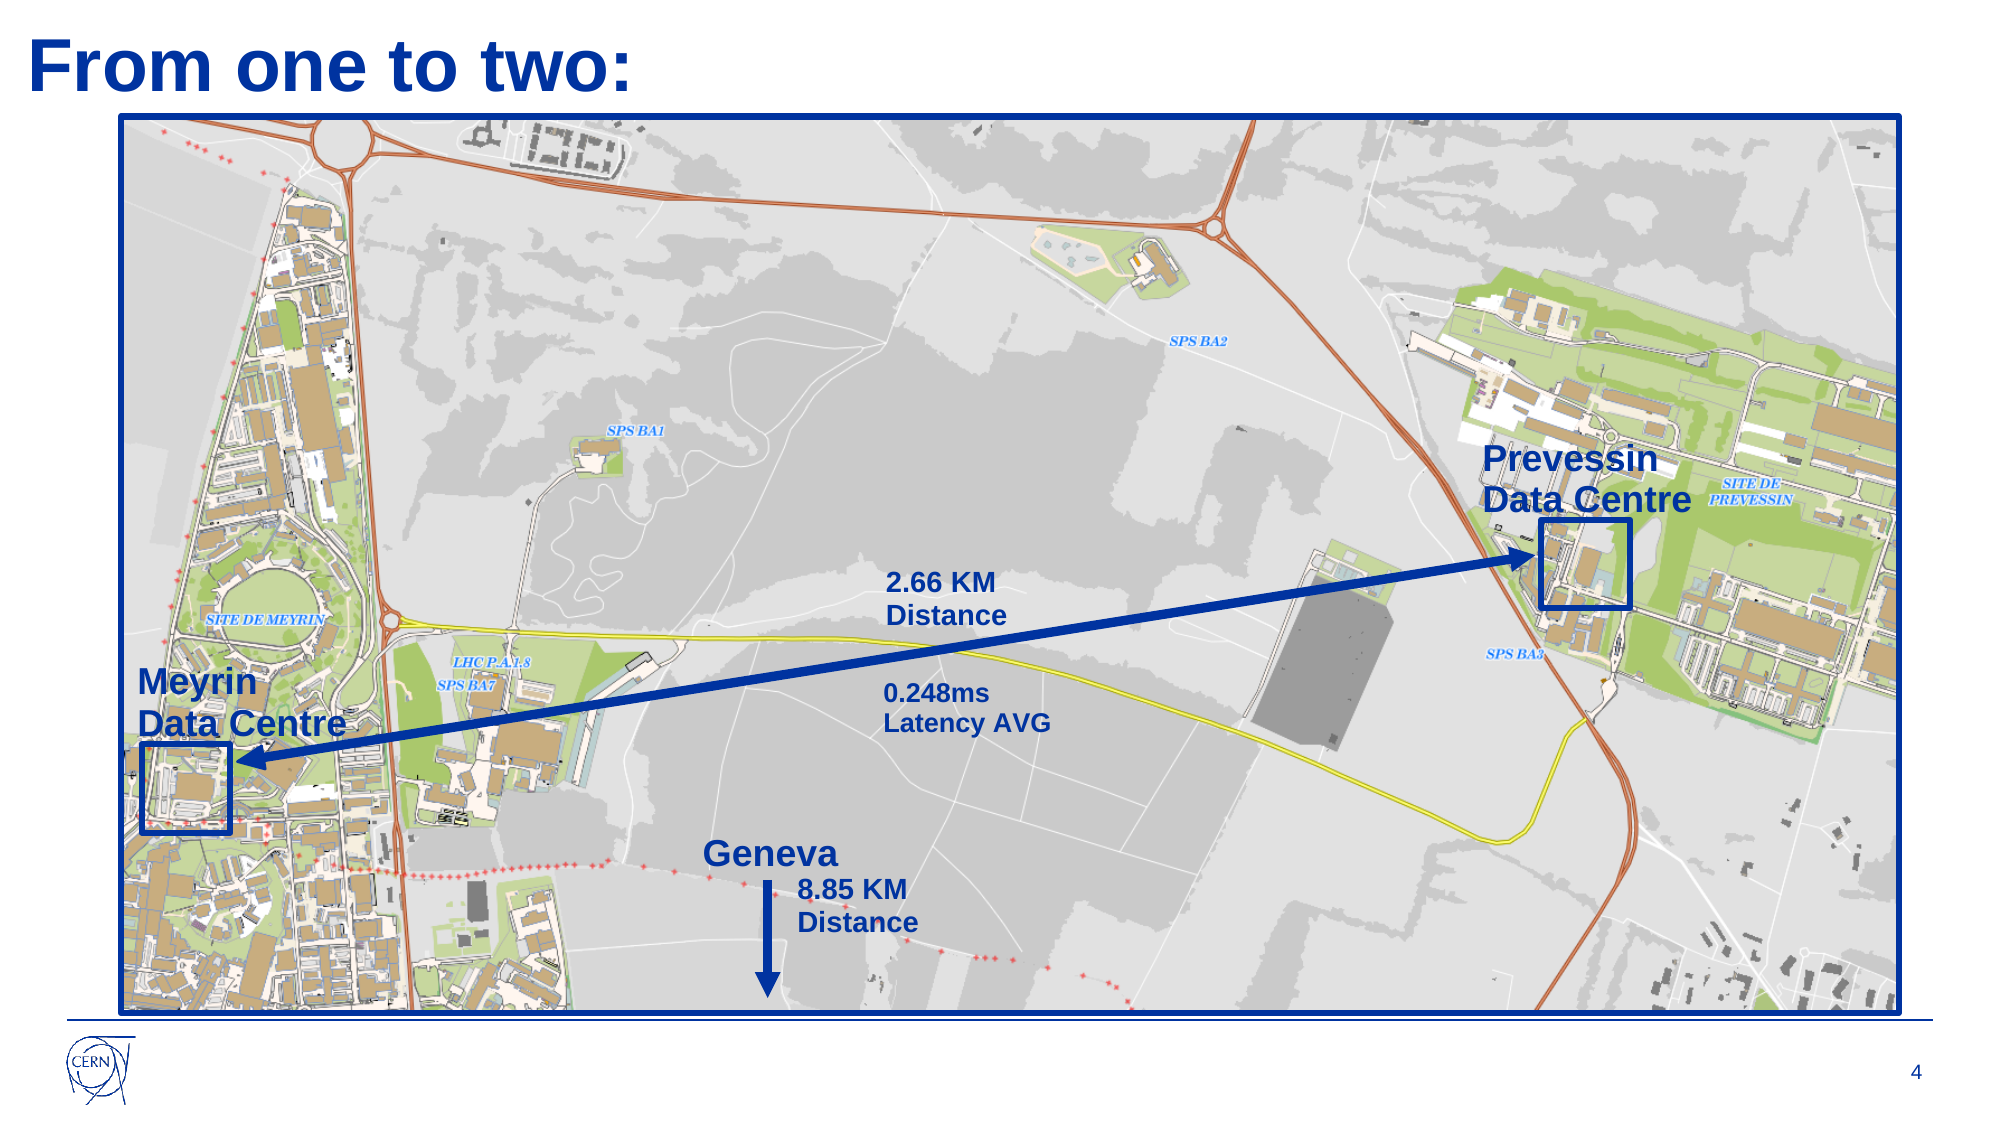

From one to two:
Prevessin
Data Centre
2.66 KM
Distance
Meyrin
Data Centre
0.248ms
Latency AVG
Geneva
8.85 KM
Distance
4